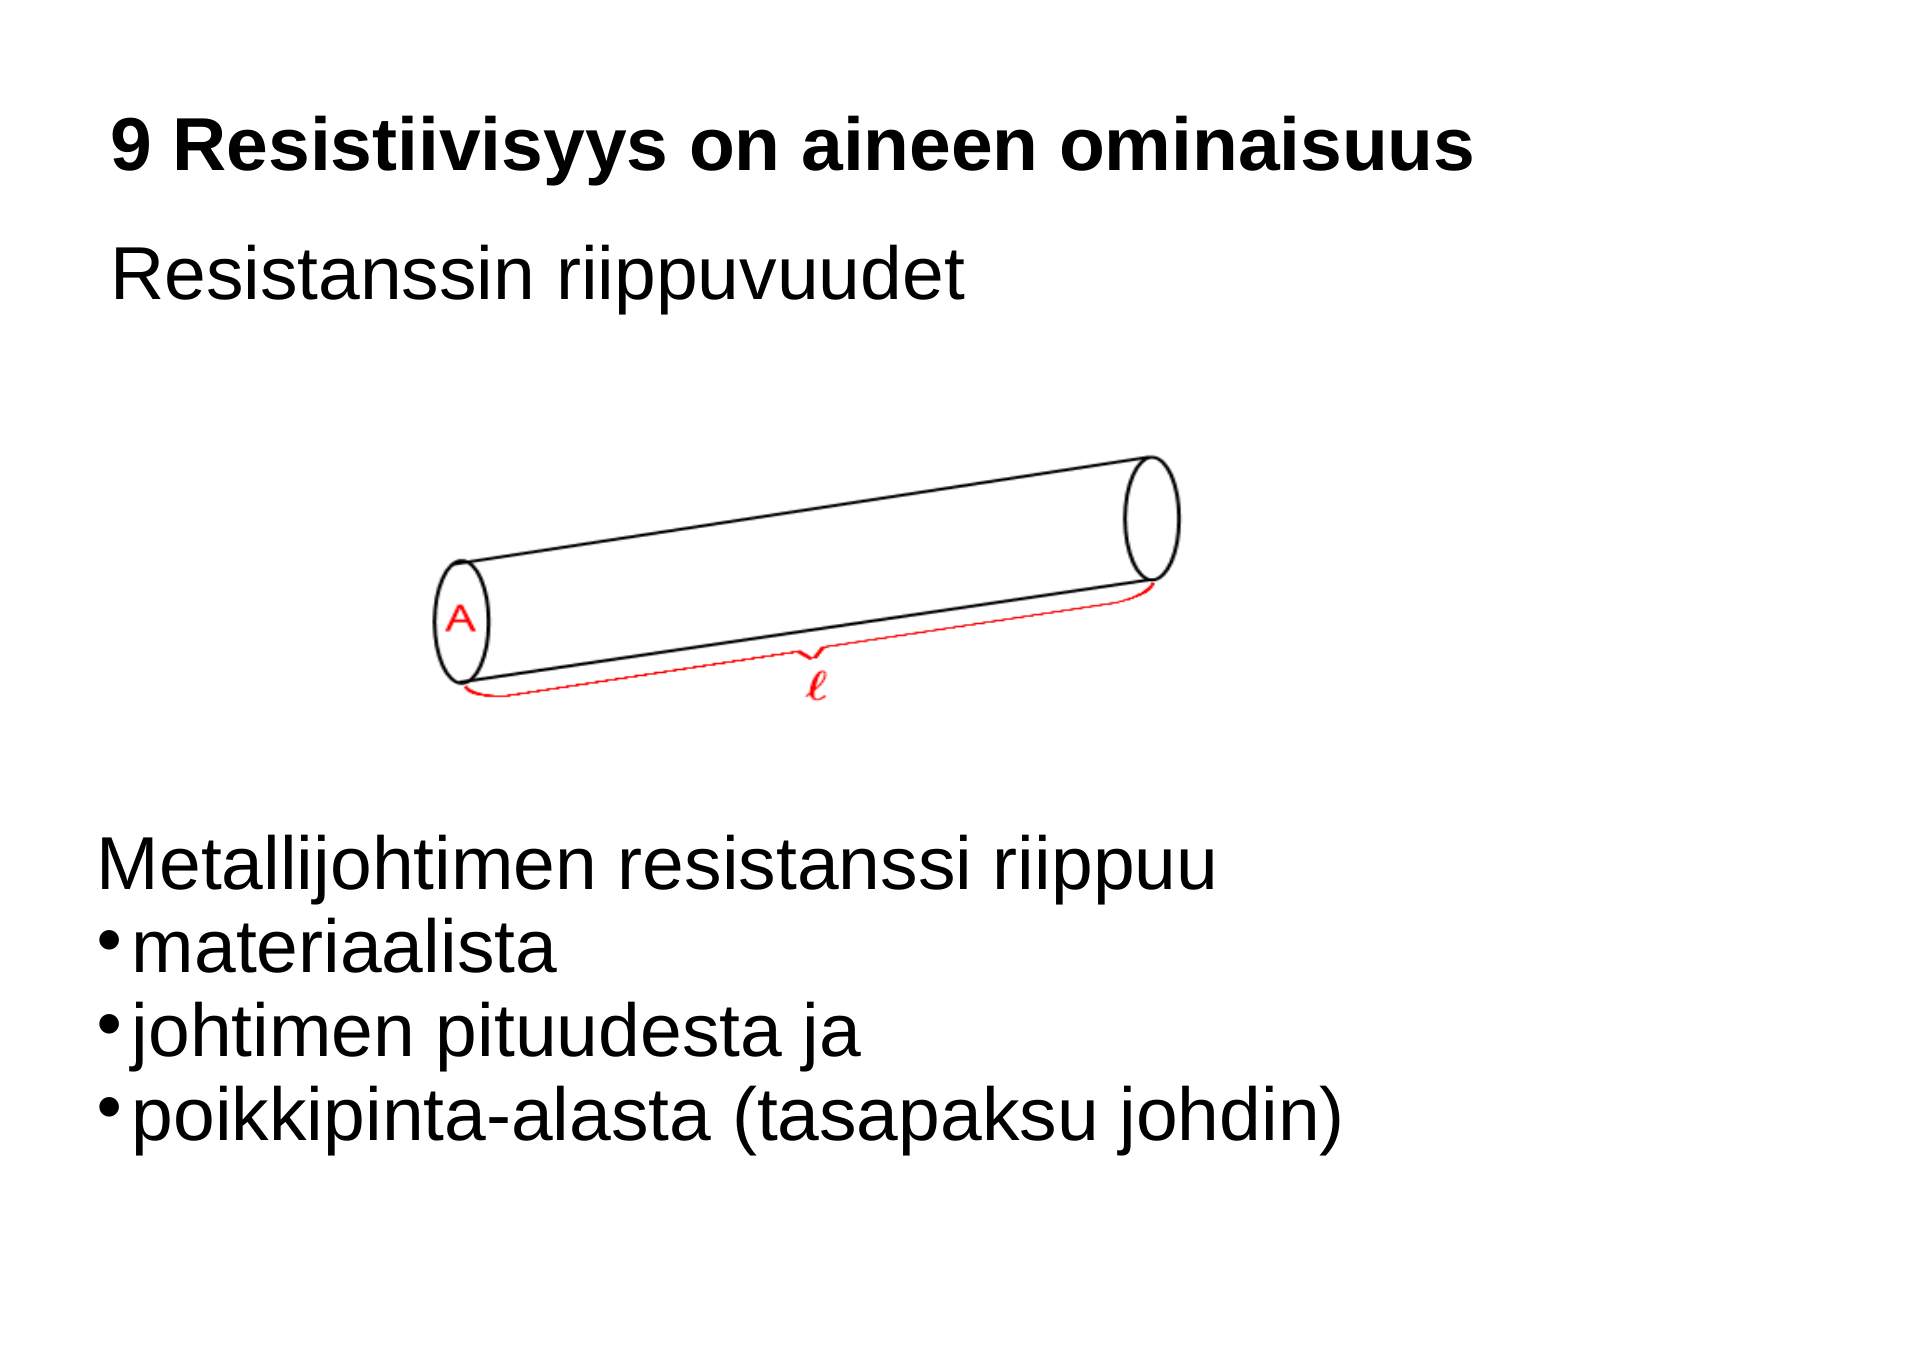

9 Resistiivisyys on aineen ominaisuus
Resistanssin riippuvuudet
Metallijohtimen resistanssi riippuu
materiaalista
johtimen pituudesta ja
poikkipinta-alasta (tasapaksu johdin)